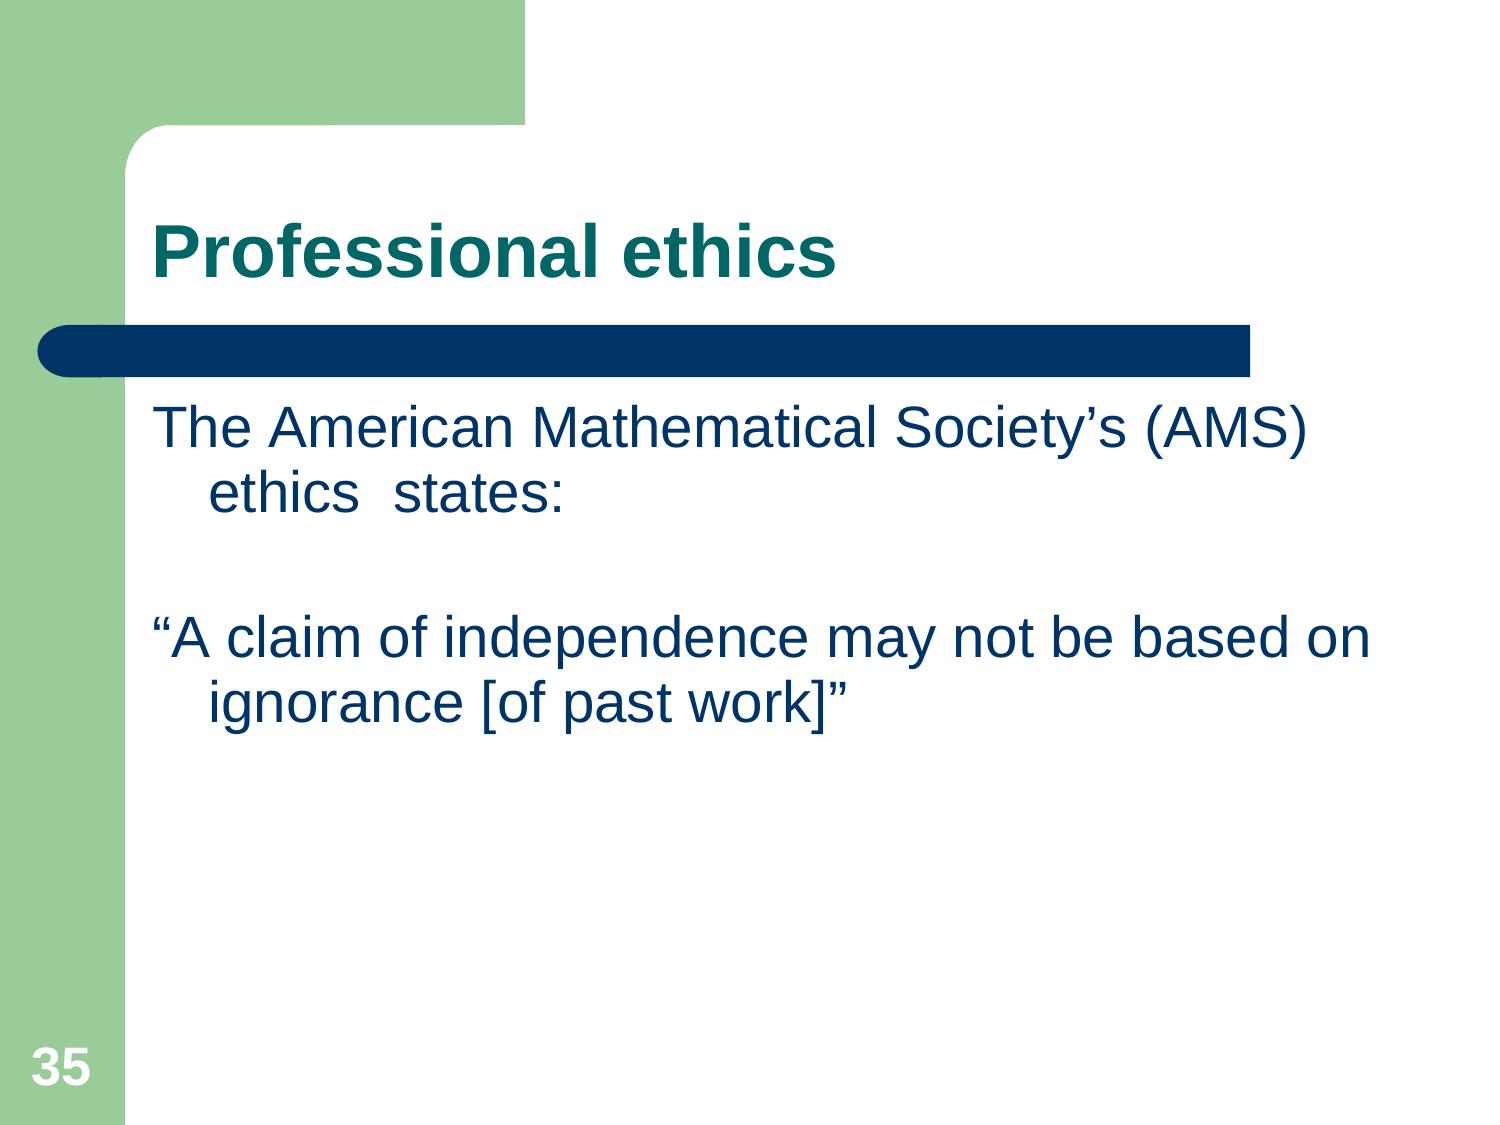

# Professional ethics
The American Mathematical Society’s (AMS) ethics states:
“A claim of independence may not be based on ignorance [of past work]”
35